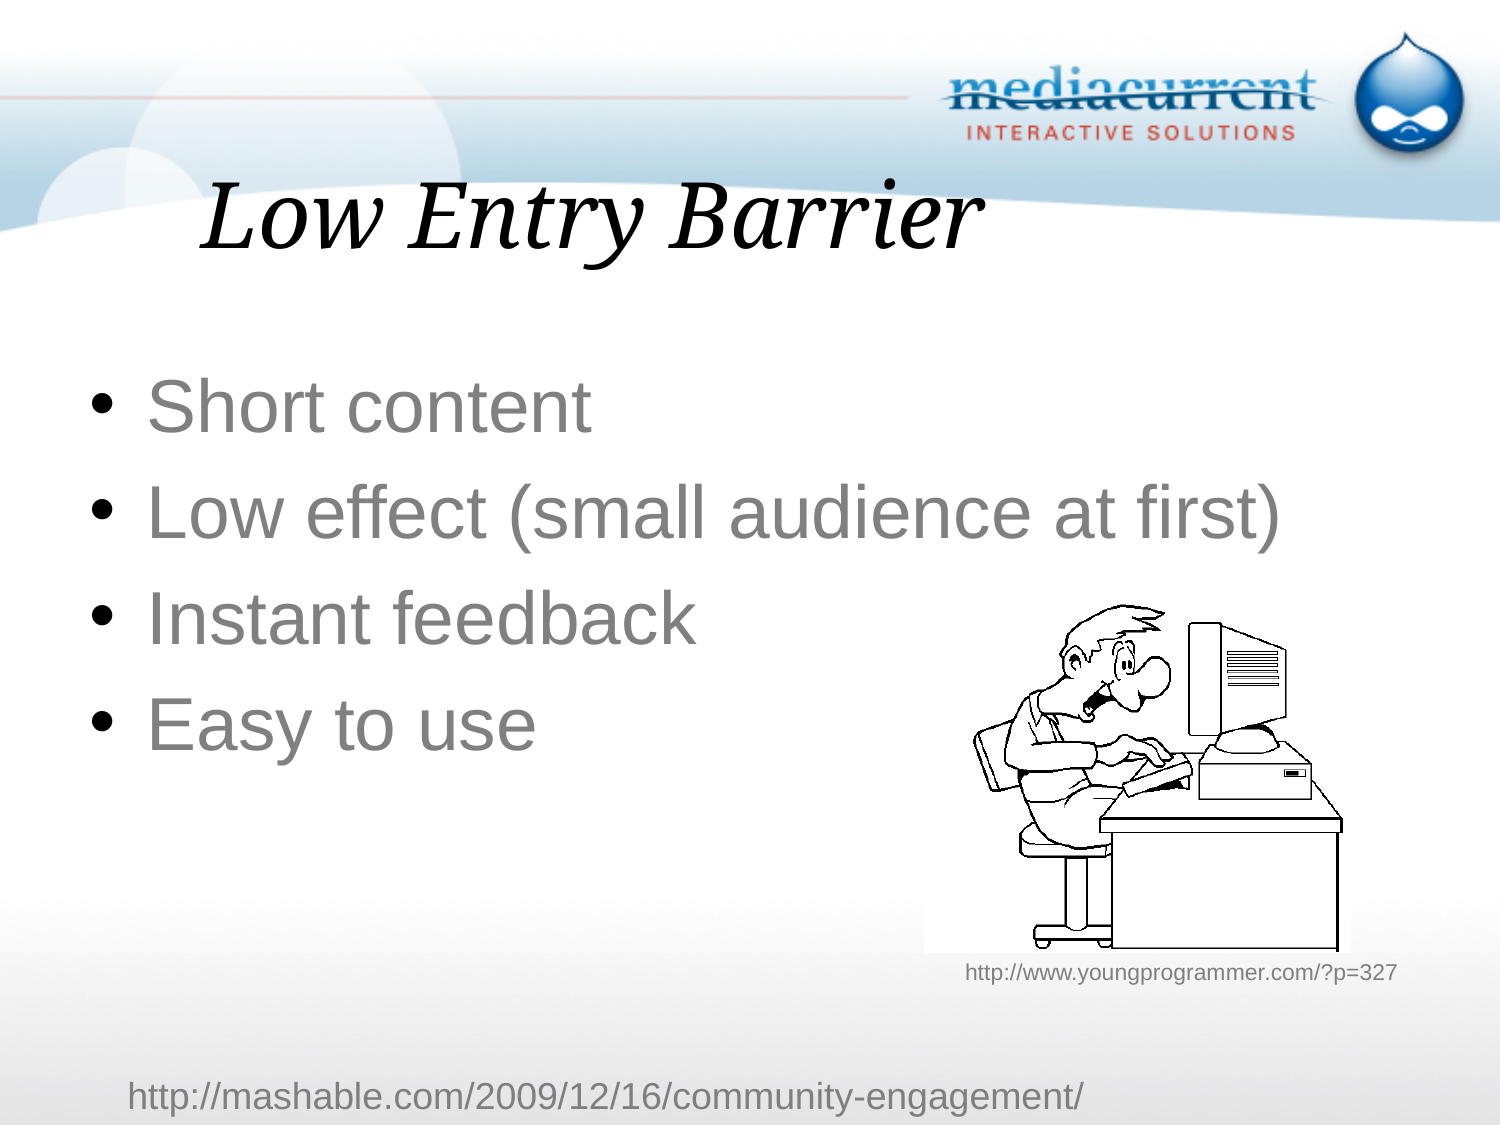

Low Entry Barrier
Short content
Low effect (small audience at first)
Instant feedback
Easy to use
http://www.youngprogrammer.com/?p=327
http://mashable.com/2009/12/16/community-engagement/